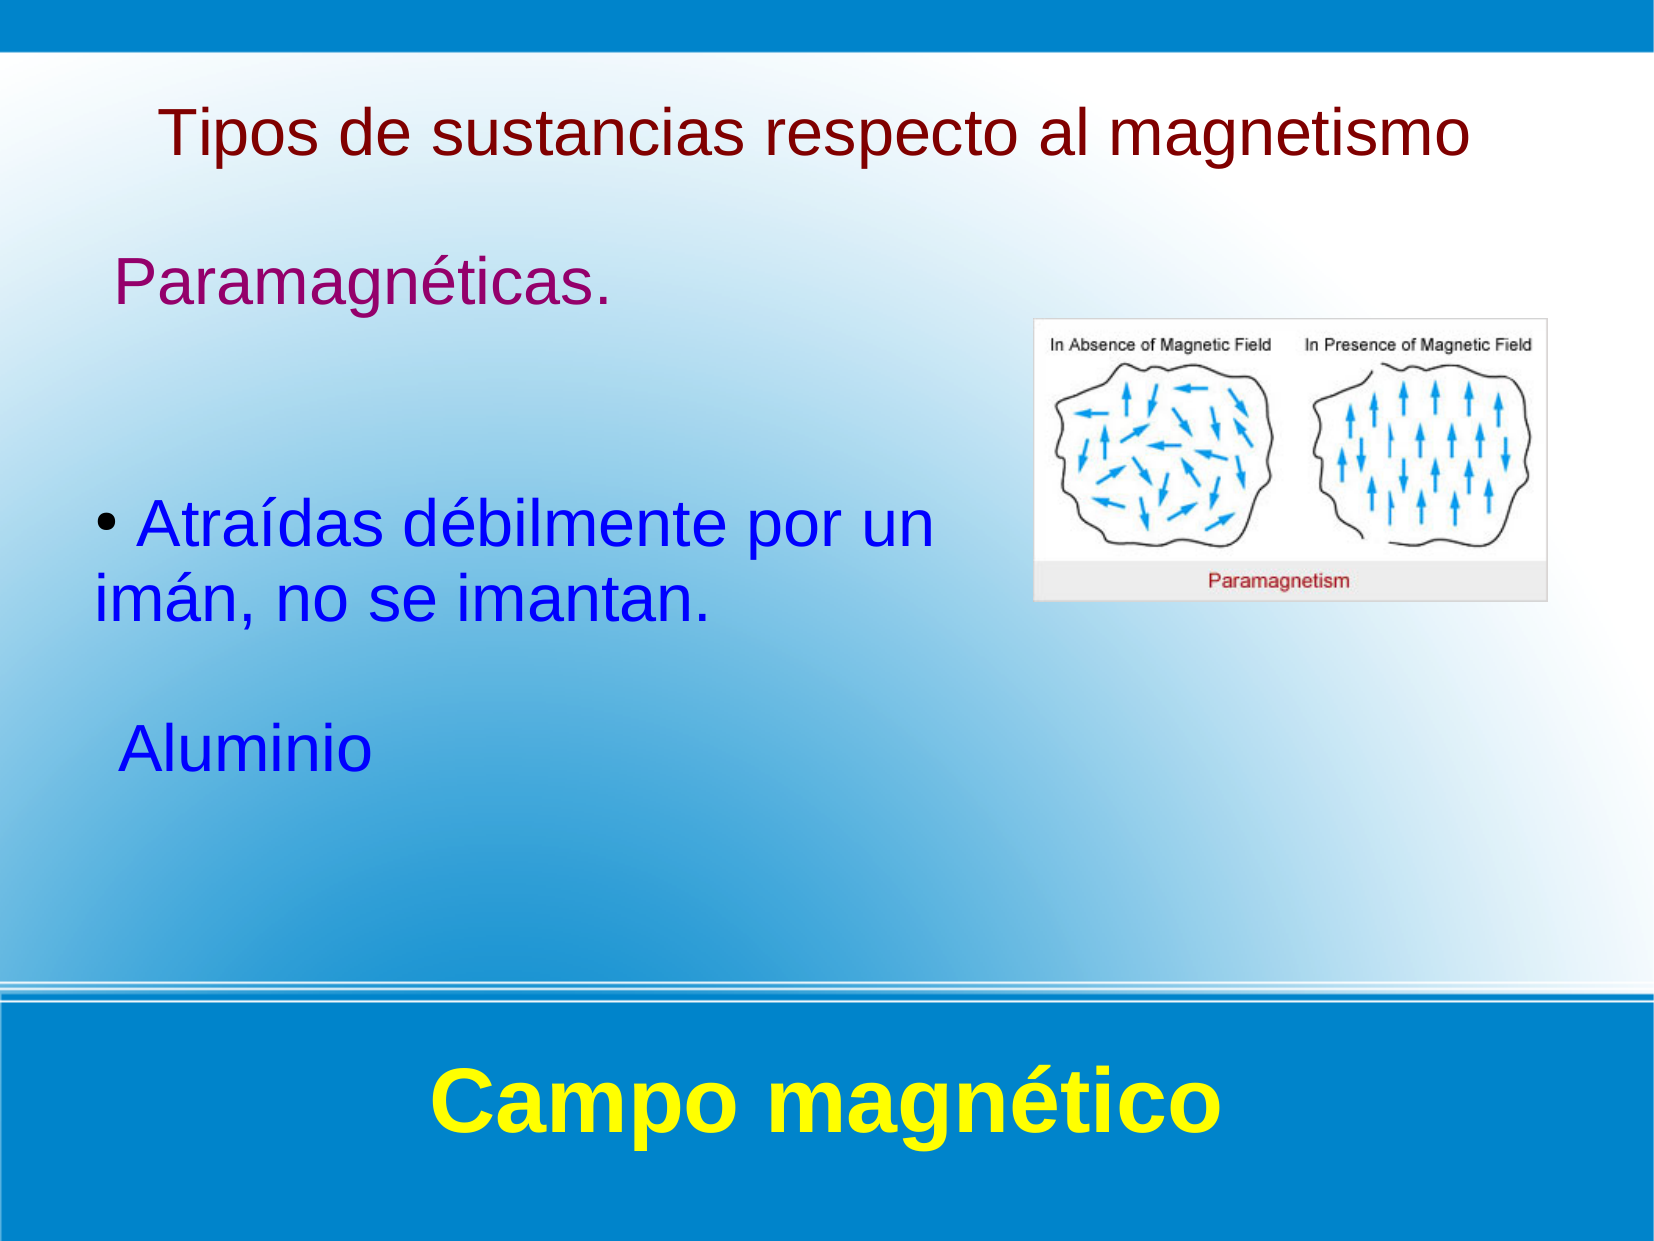

Tipos de sustancias respecto al magnetismo
 Paramagnéticas.
 Atraídas débilmente por un imán, no se imantan.
Aluminio
# Campo magnético